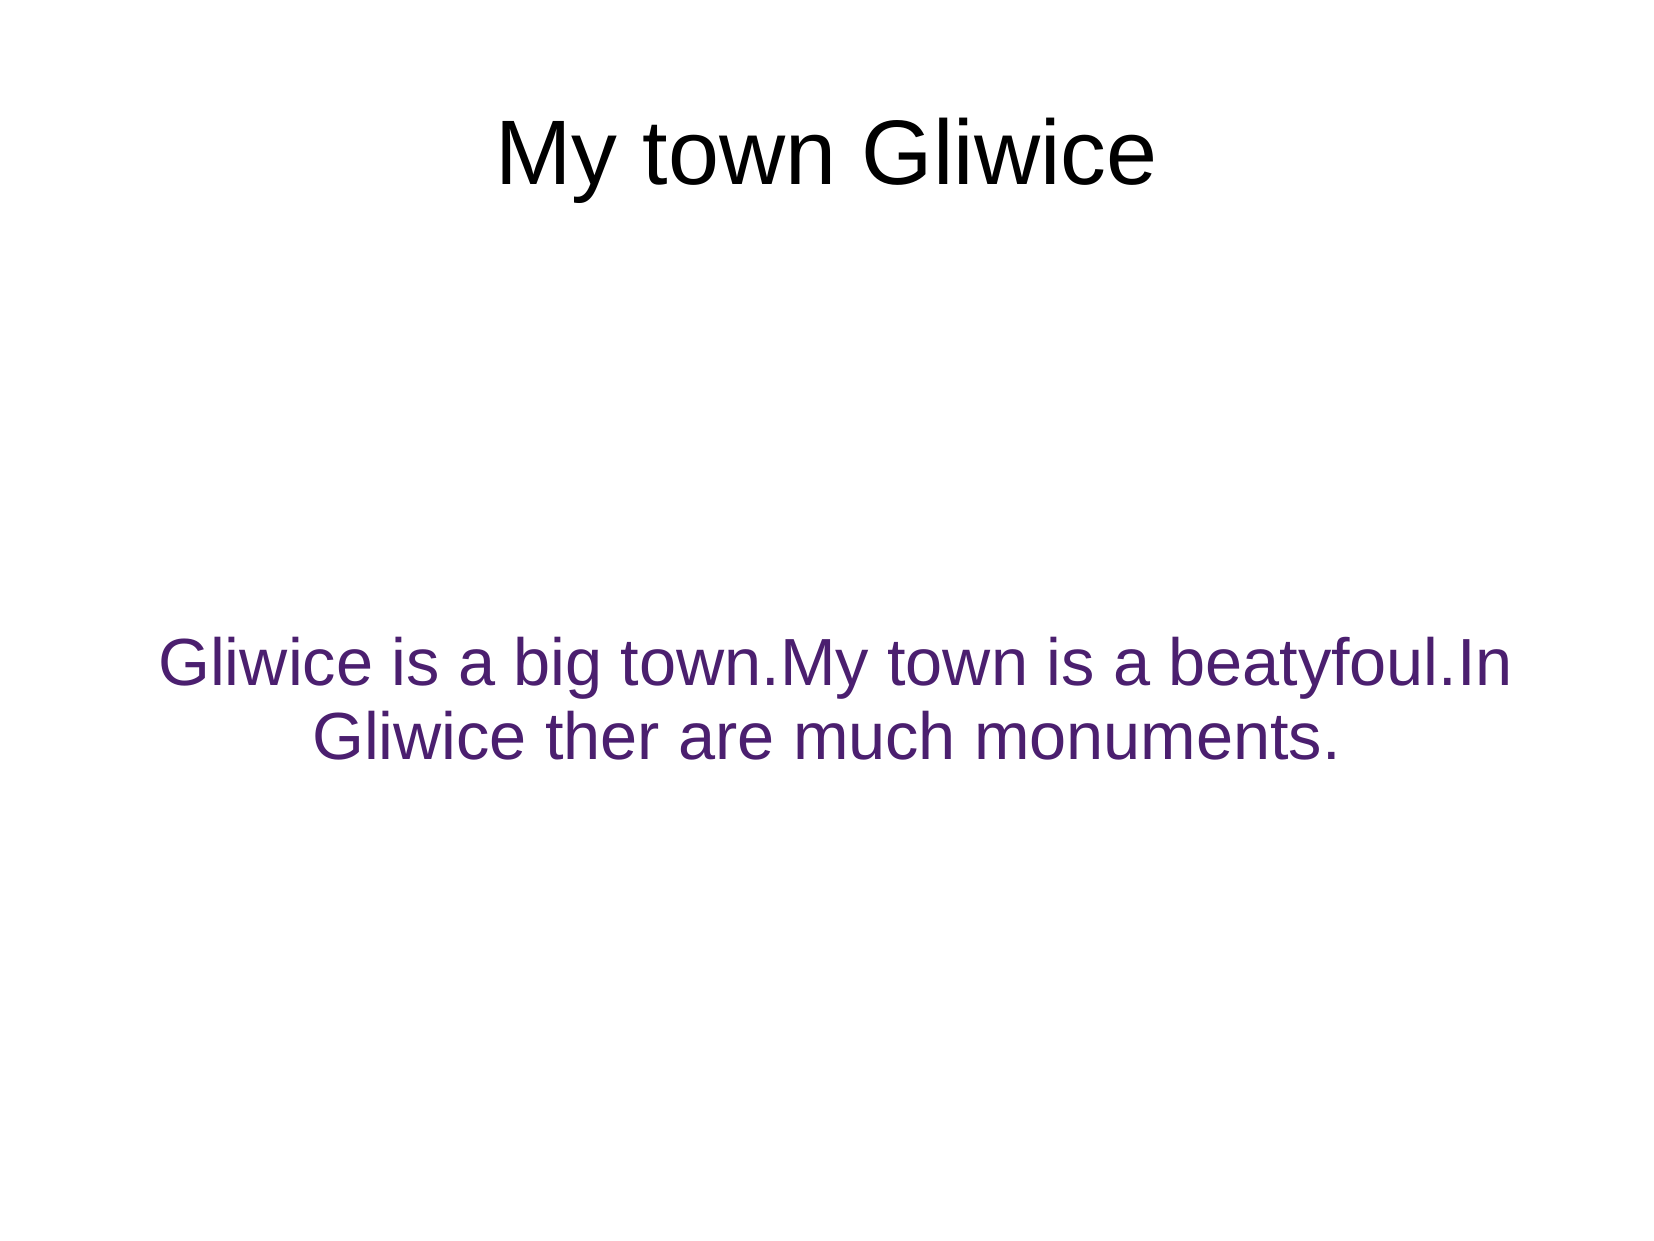

# My town Gliwice
 Gliwice is a big town.My town is a beatyfoul.In Gliwice ther are much monuments.